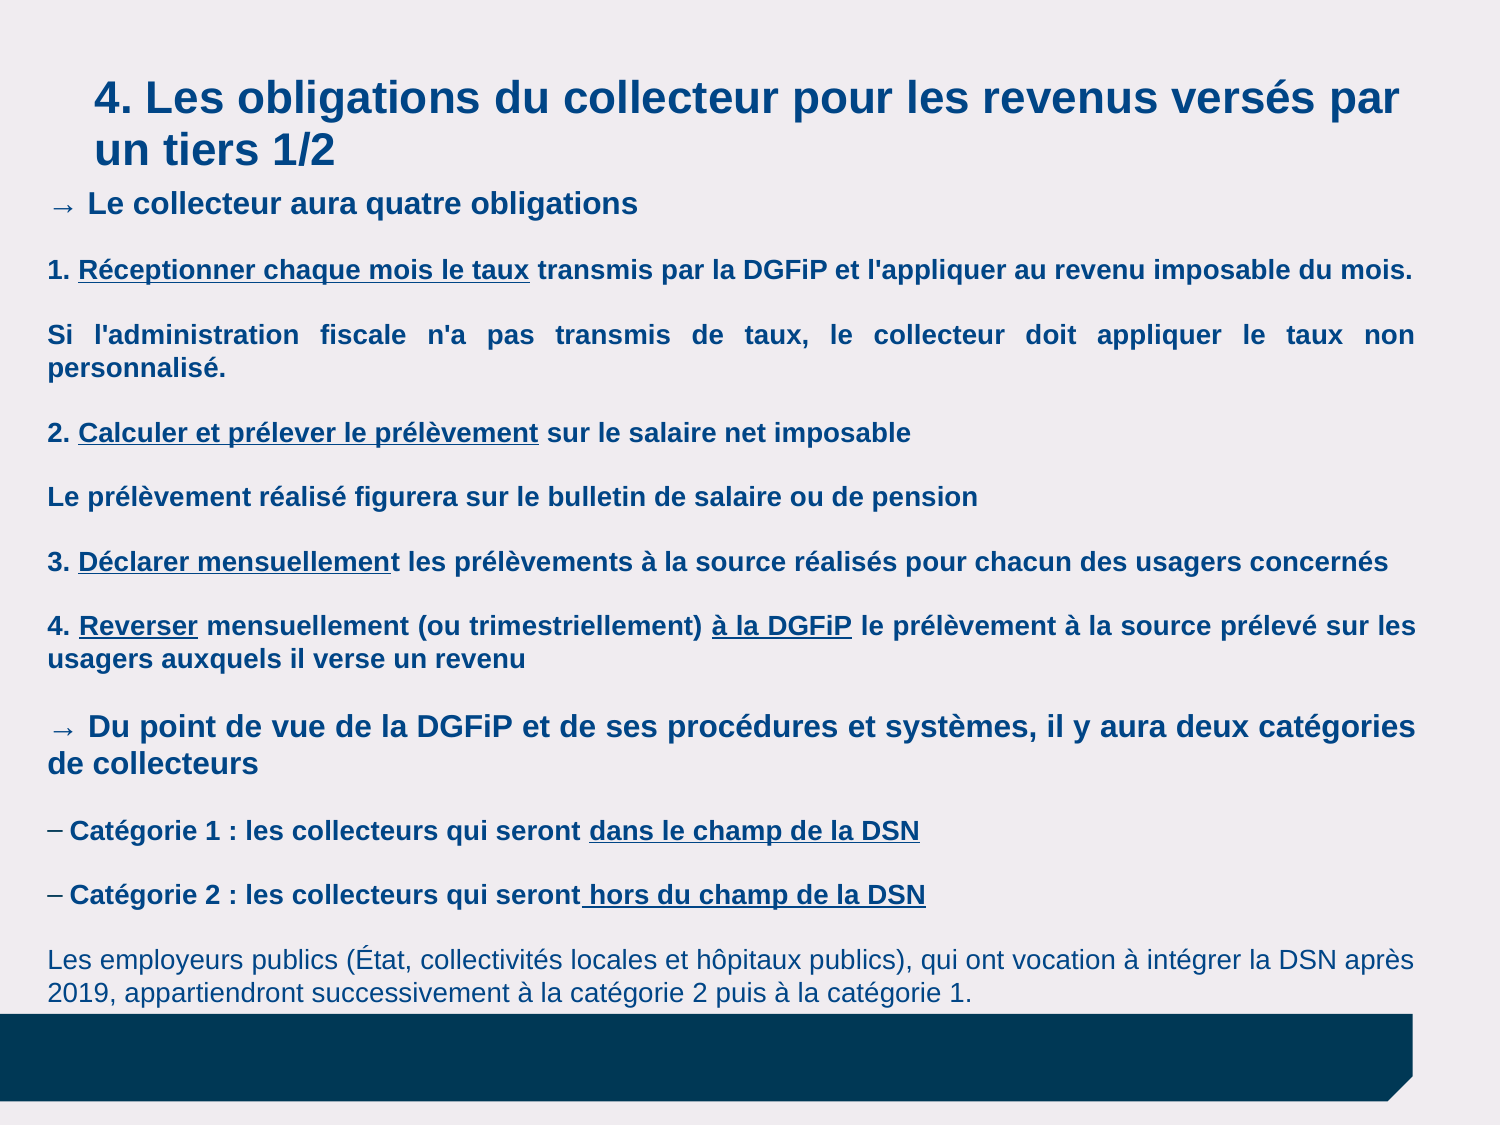

# 4. Les obligations du collecteur pour les revenus versés par un tiers 1/2
→ Le collecteur aura quatre obligations
1. Réceptionner chaque mois le taux transmis par la DGFiP et l'appliquer au revenu imposable du mois.
Si l'administration fiscale n'a pas transmis de taux, le collecteur doit appliquer le taux non personnalisé.
2. Calculer et prélever le prélèvement sur le salaire net imposable
Le prélèvement réalisé figurera sur le bulletin de salaire ou de pension
3. Déclarer mensuellement les prélèvements à la source réalisés pour chacun des usagers concernés
4. Reverser mensuellement (ou trimestriellement) à la DGFiP le prélèvement à la source prélevé sur les usagers auxquels il verse un revenu
→ Du point de vue de la DGFiP et de ses procédures et systèmes, il y aura deux catégories de collecteurs
 Catégorie 1 : les collecteurs qui seront dans le champ de la DSN
 Catégorie 2 : les collecteurs qui seront hors du champ de la DSN
Les employeurs publics (État, collectivités locales et hôpitaux publics), qui ont vocation à intégrer la DSN après 2019, appartiendront successivement à la catégorie 2 puis à la catégorie 1.